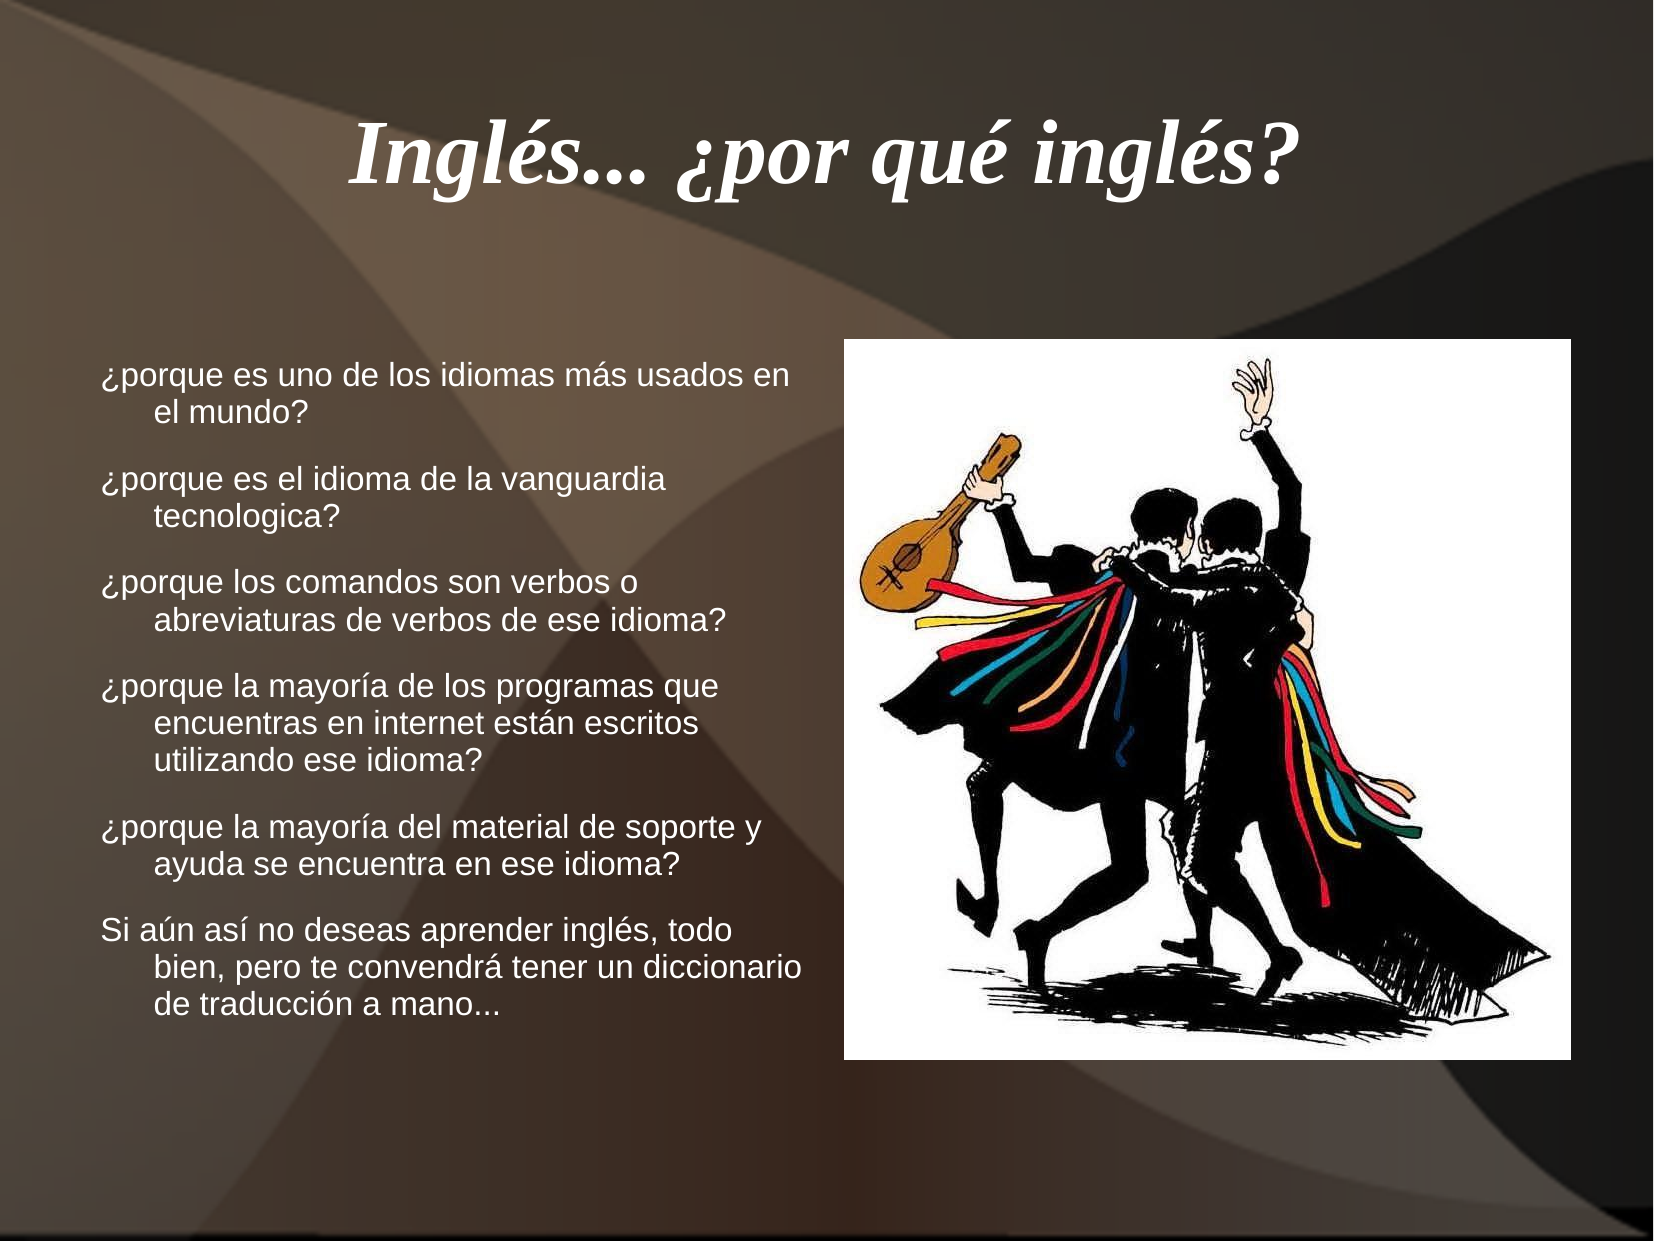

# Inglés... ¿por qué inglés?
¿porque es uno de los idiomas más usados en el mundo?
¿porque es el idioma de la vanguardia tecnologica?
¿porque los comandos son verbos o abreviaturas de verbos de ese idioma?
¿porque la mayoría de los programas que encuentras en internet están escritos utilizando ese idioma?
¿porque la mayoría del material de soporte y ayuda se encuentra en ese idioma?
Si aún así no deseas aprender inglés, todo bien, pero te convendrá tener un diccionario de traducción a mano...